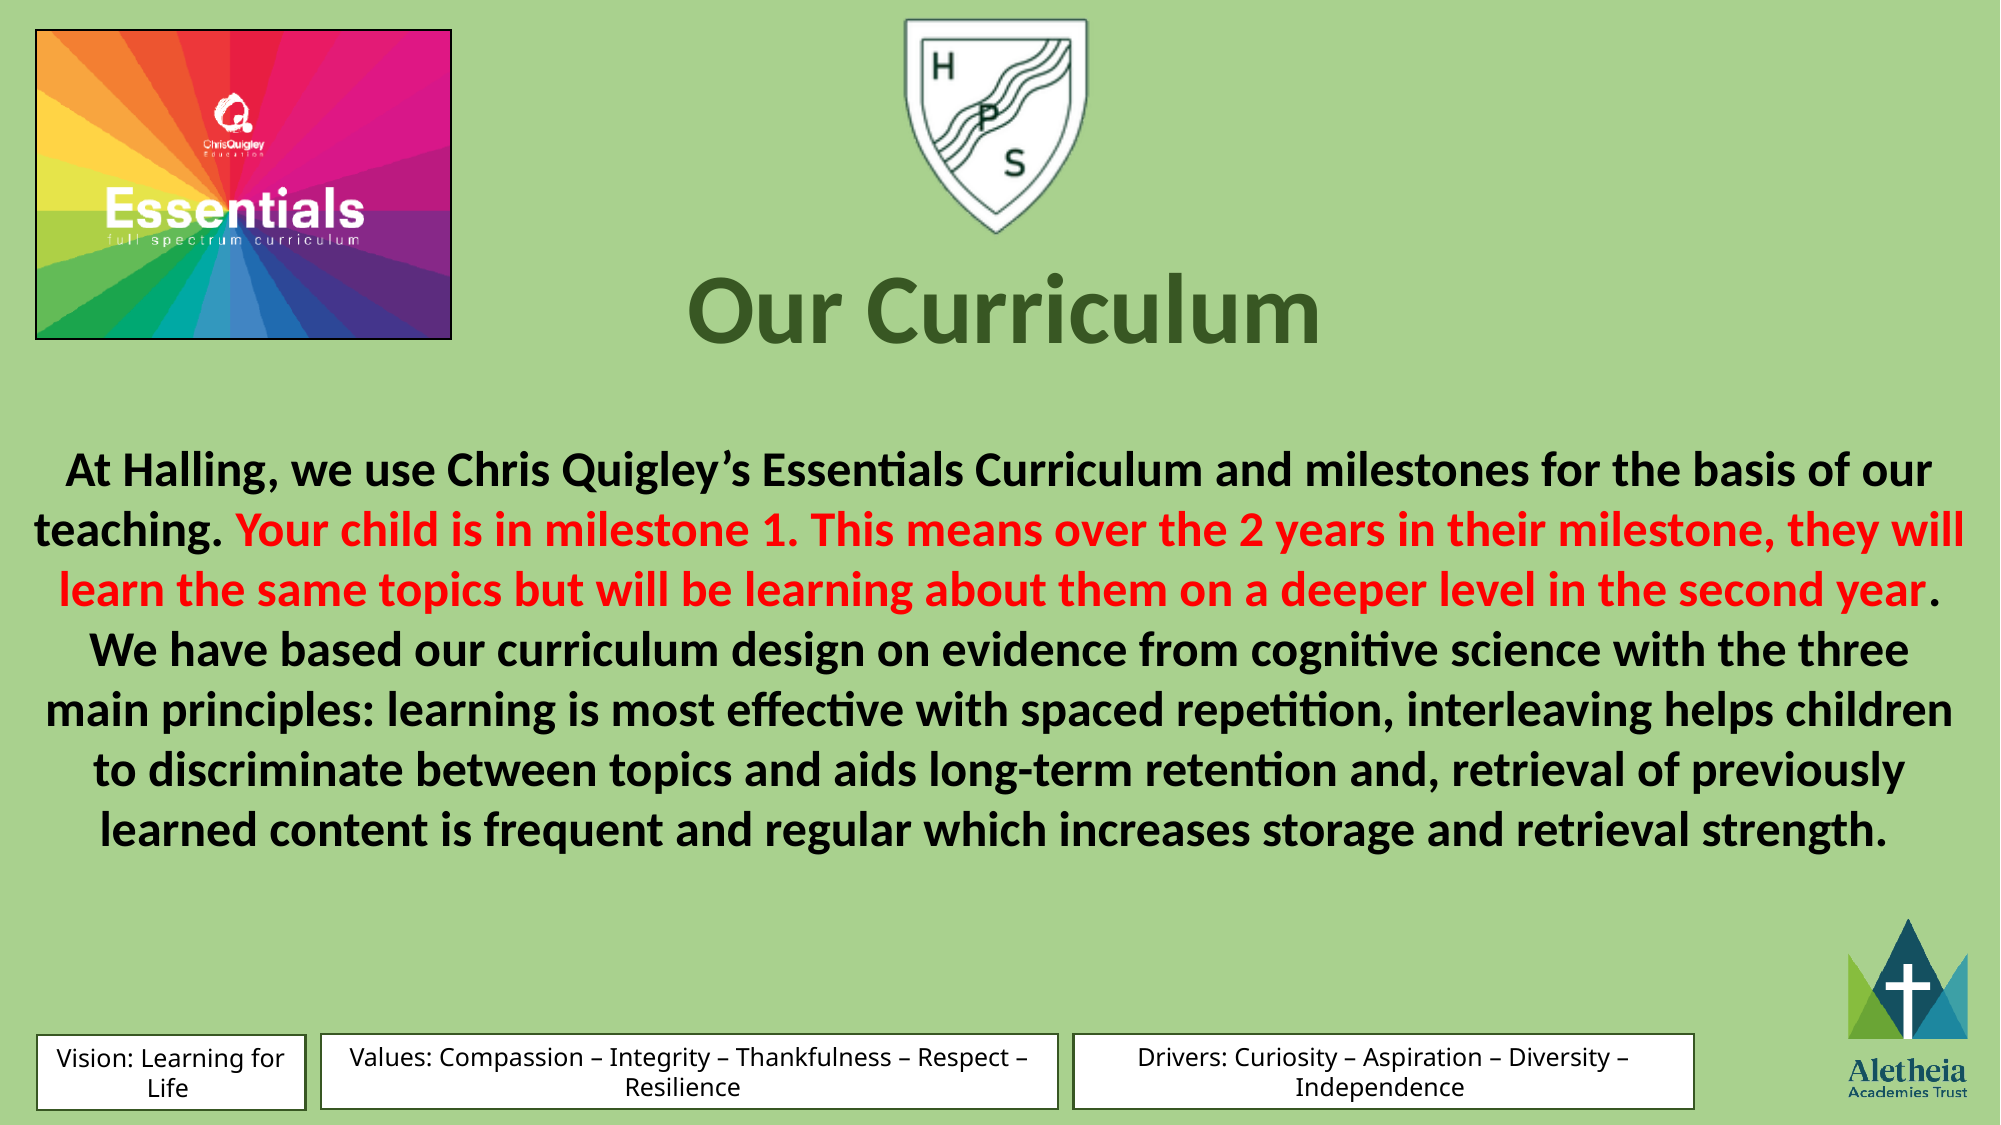

Our Curriculum
At Halling, we use Chris Quigley’s Essentials Curriculum and milestones for the basis of our teaching. Your child is in milestone 1. This means over the 2 years in their milestone, they will learn the same topics but will be learning about them on a deeper level in the second year. We have based our curriculum design on evidence from cognitive science with the three main principles: learning is most effective with spaced repetition, interleaving helps children to discriminate between topics and aids long-term retention and, retrieval of previously learned content is frequent and regular which increases storage and retrieval strength.
Values: Compassion – Integrity – Thankfulness – Respect – Resilience
Drivers: Curiosity – Aspiration – Diversity – Independence
Vision: Learning for Life